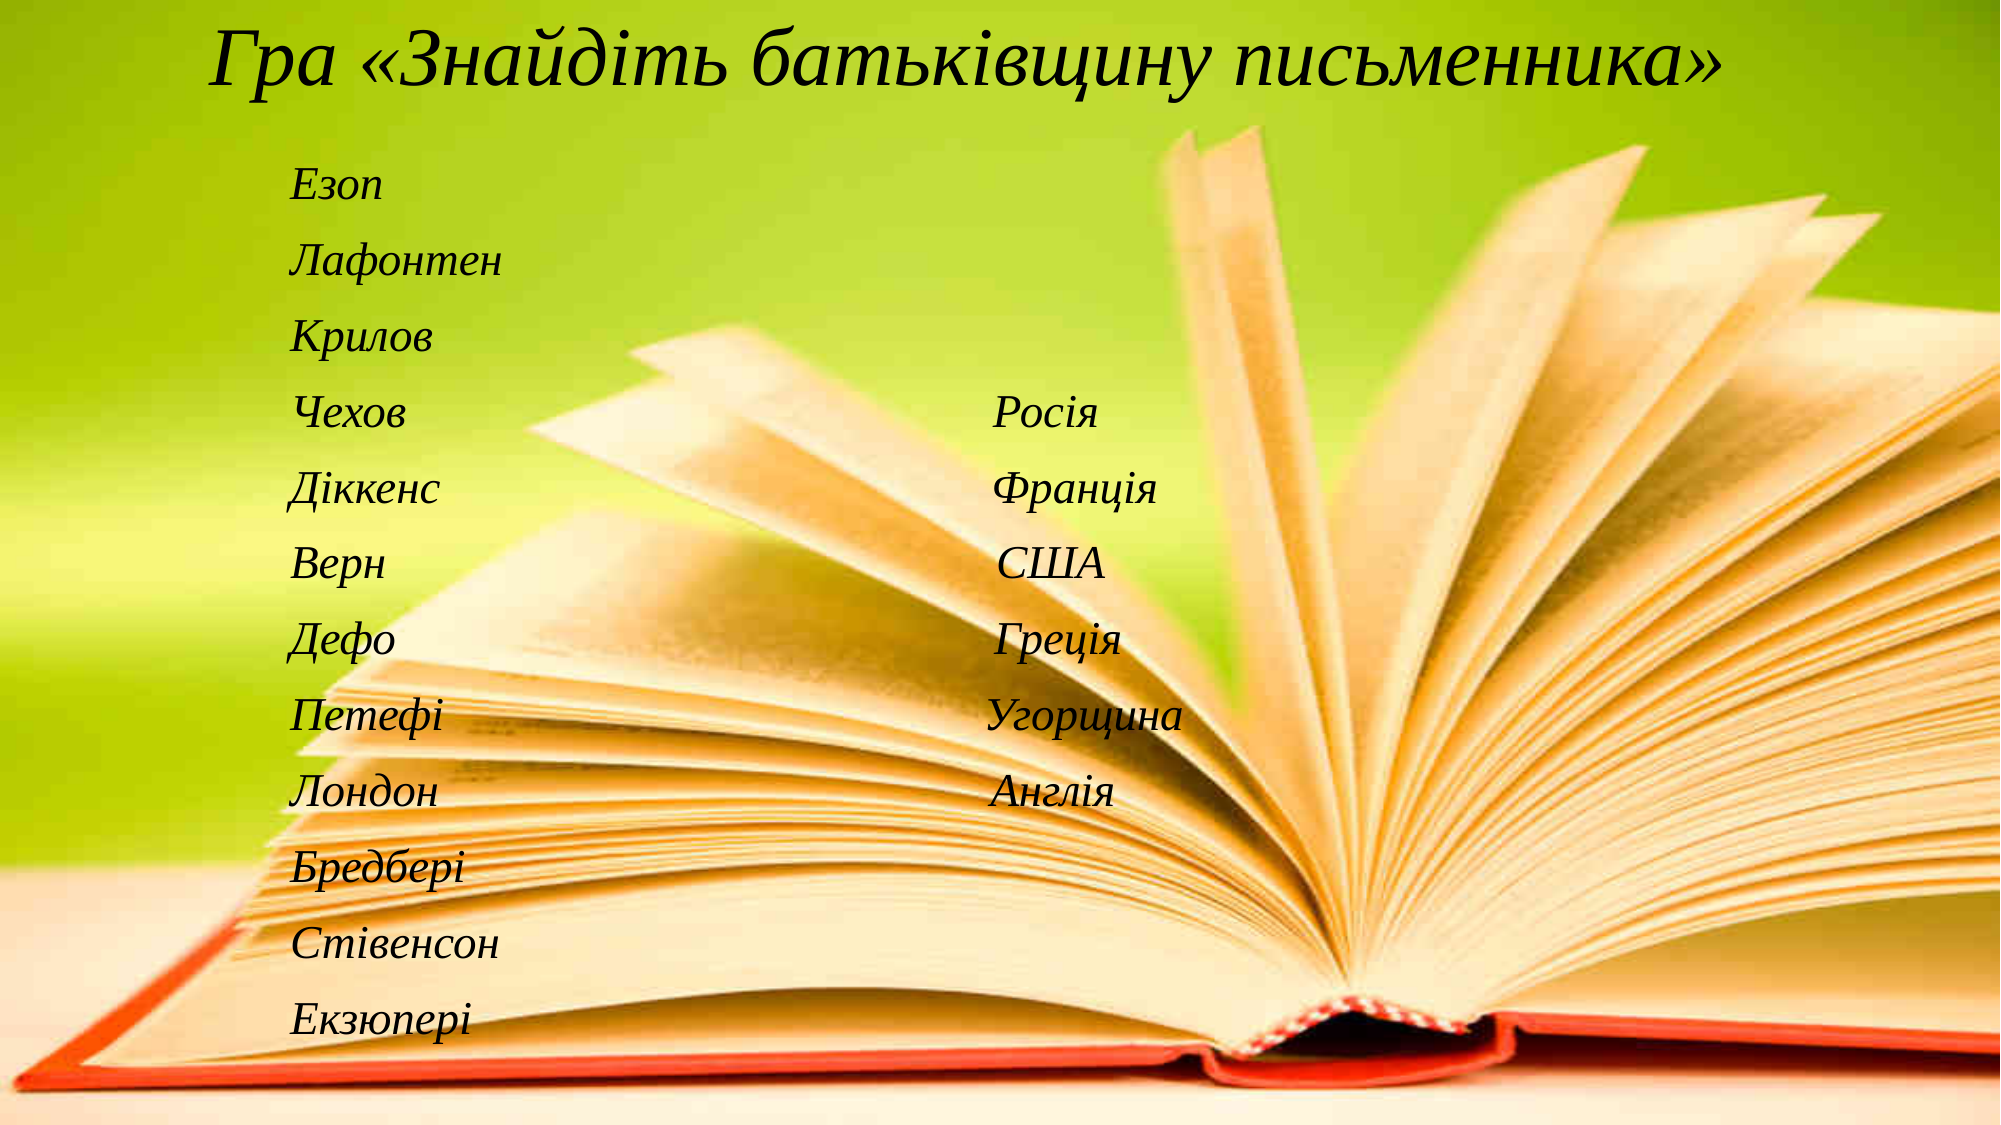

# Гра «Знайдіть батьківщину письменника»
Езоп
Лафонтен
Крилов
Чехов Росія
Діккенс Франція
Верн США
Дефо Греція
Петефі Угорщина
Лондон Англія
Бредбері
Стівенсон
Екзюпері